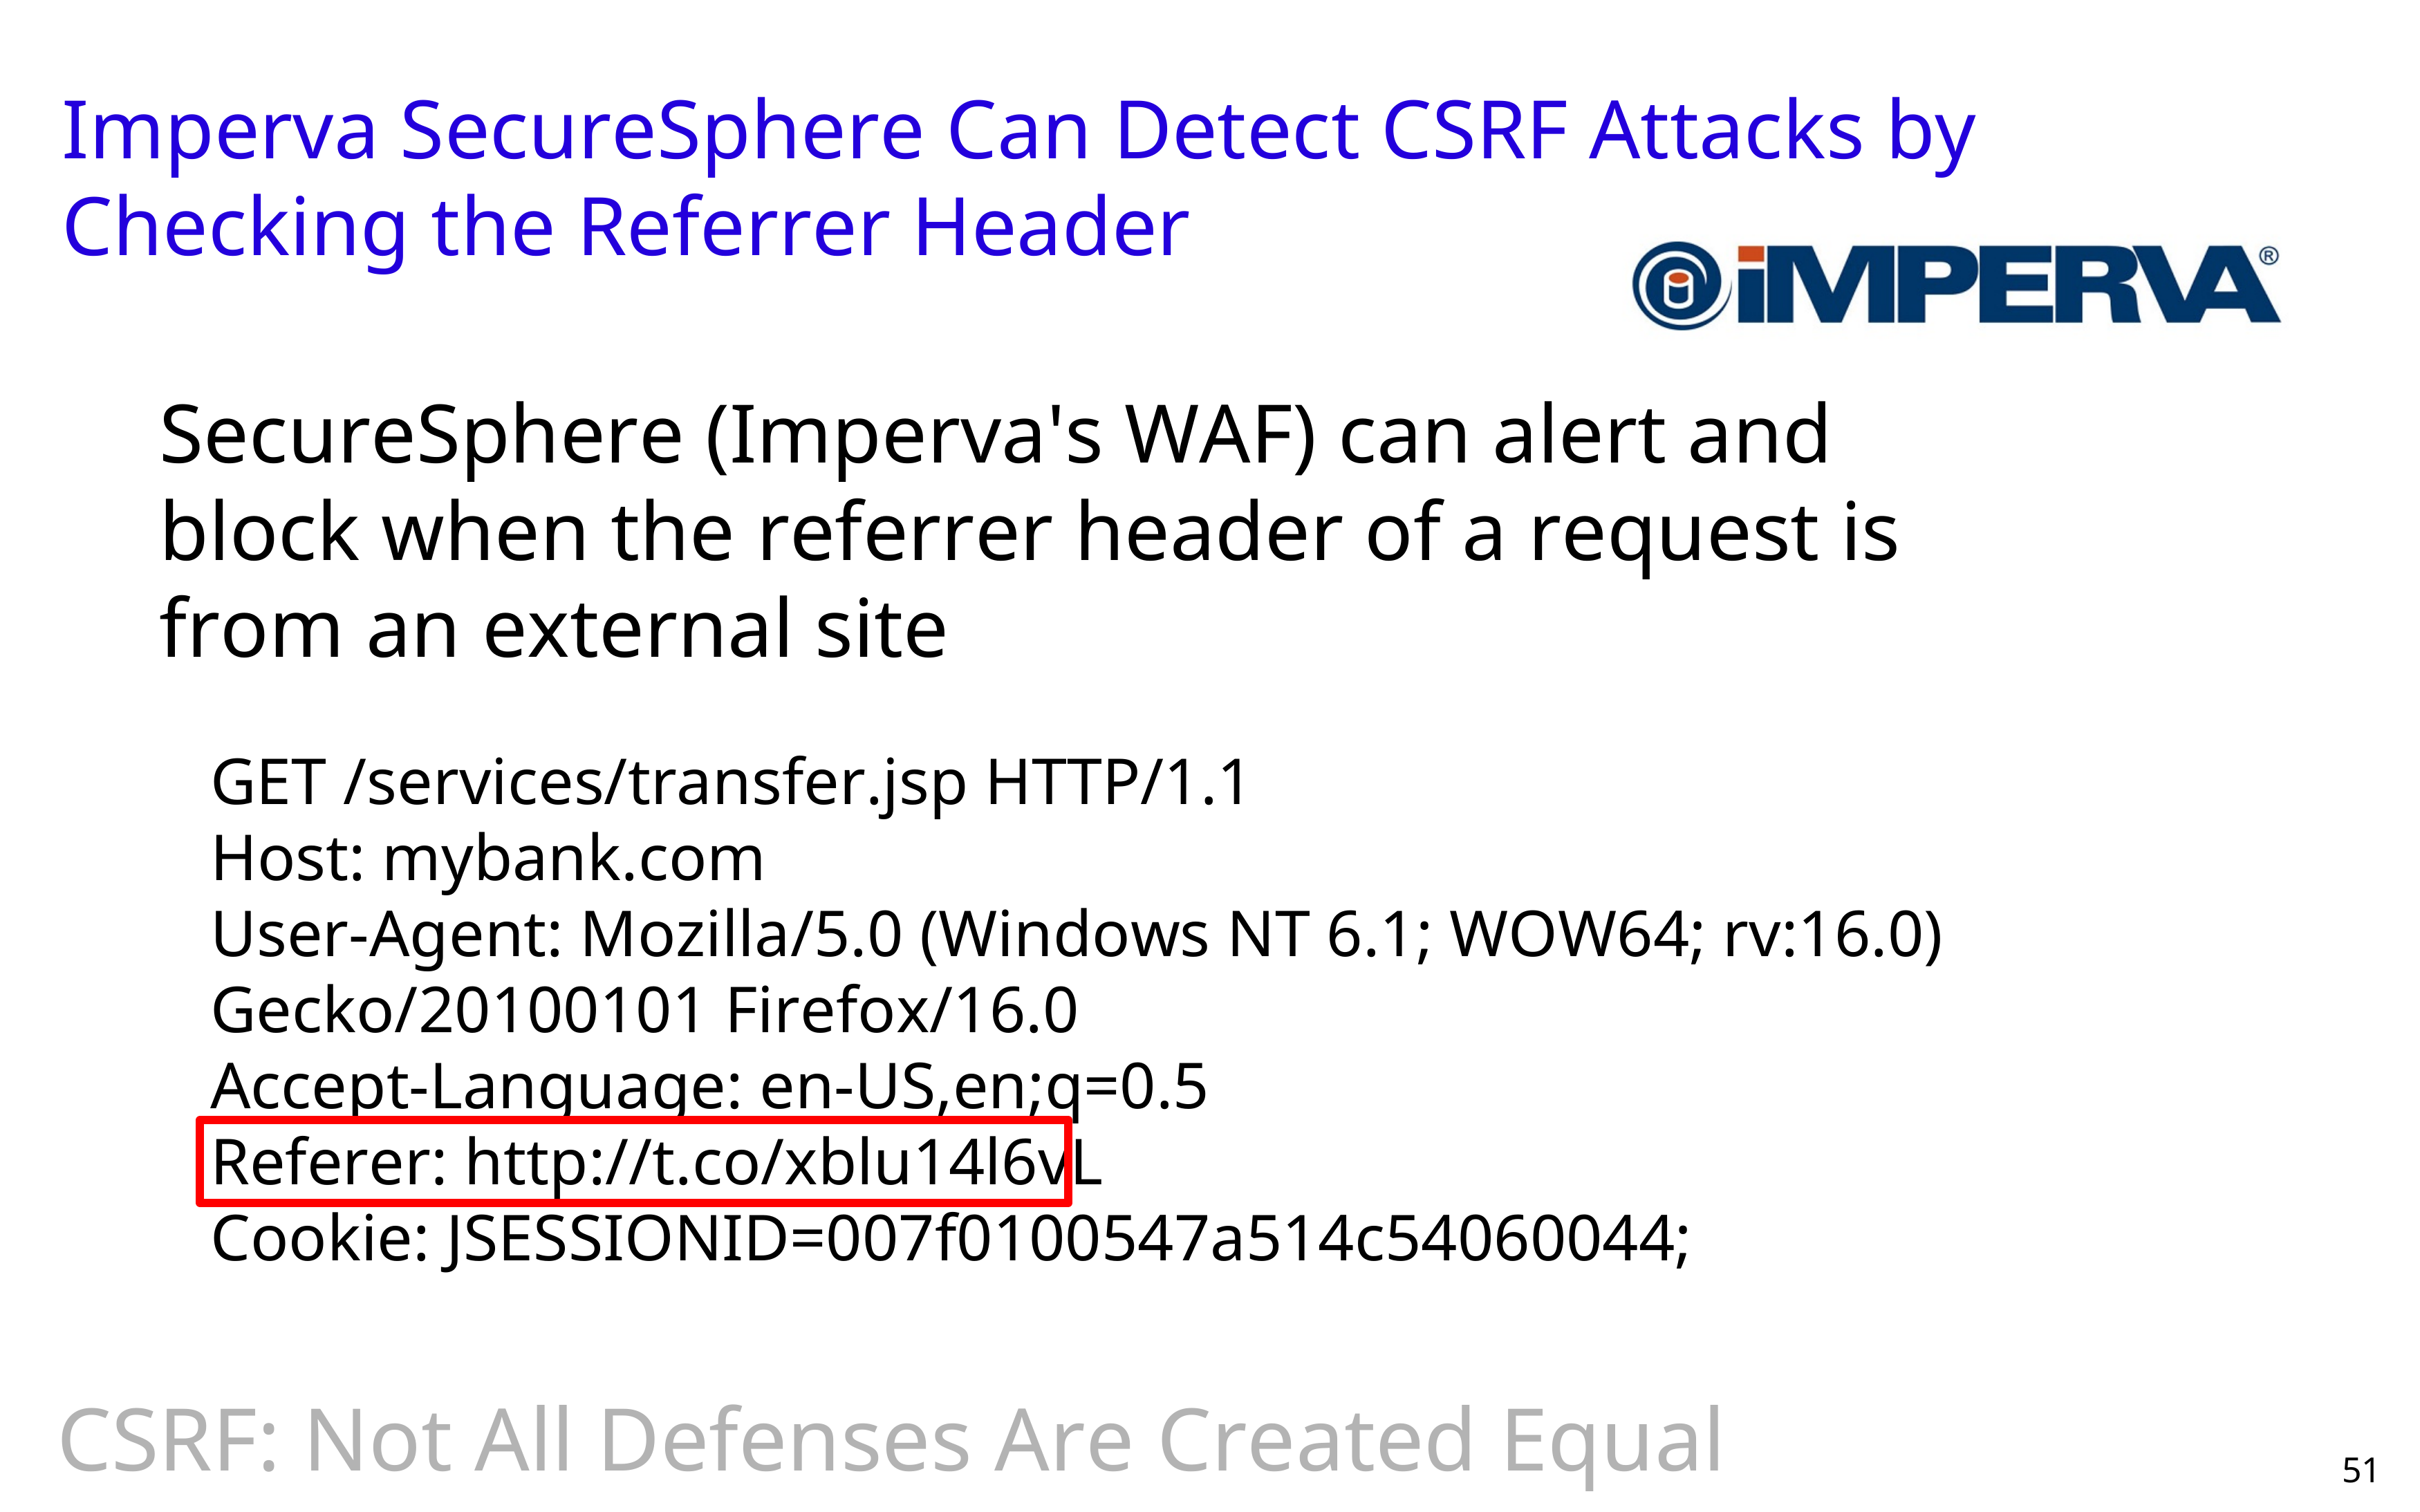

Imperva SecureSphere Can Detect CSRF Attacks by Checking the Referrer Header
SecureSphere (Imperva's WAF) can alert and block when the referrer header of a request is from an external site
GET /services/transfer.jsp HTTP/1.1
Host: mybank.com
User-Agent: Mozilla/5.0 (Windows NT 6.1; WOW64; rv:16.0) Gecko/20100101 Firefox/16.0
Accept-Language: en-US,en;q=0.5
Referer: http://t.co/xblu14l6vL
Cookie: JSESSIONID=007f0100547a514c54060044;